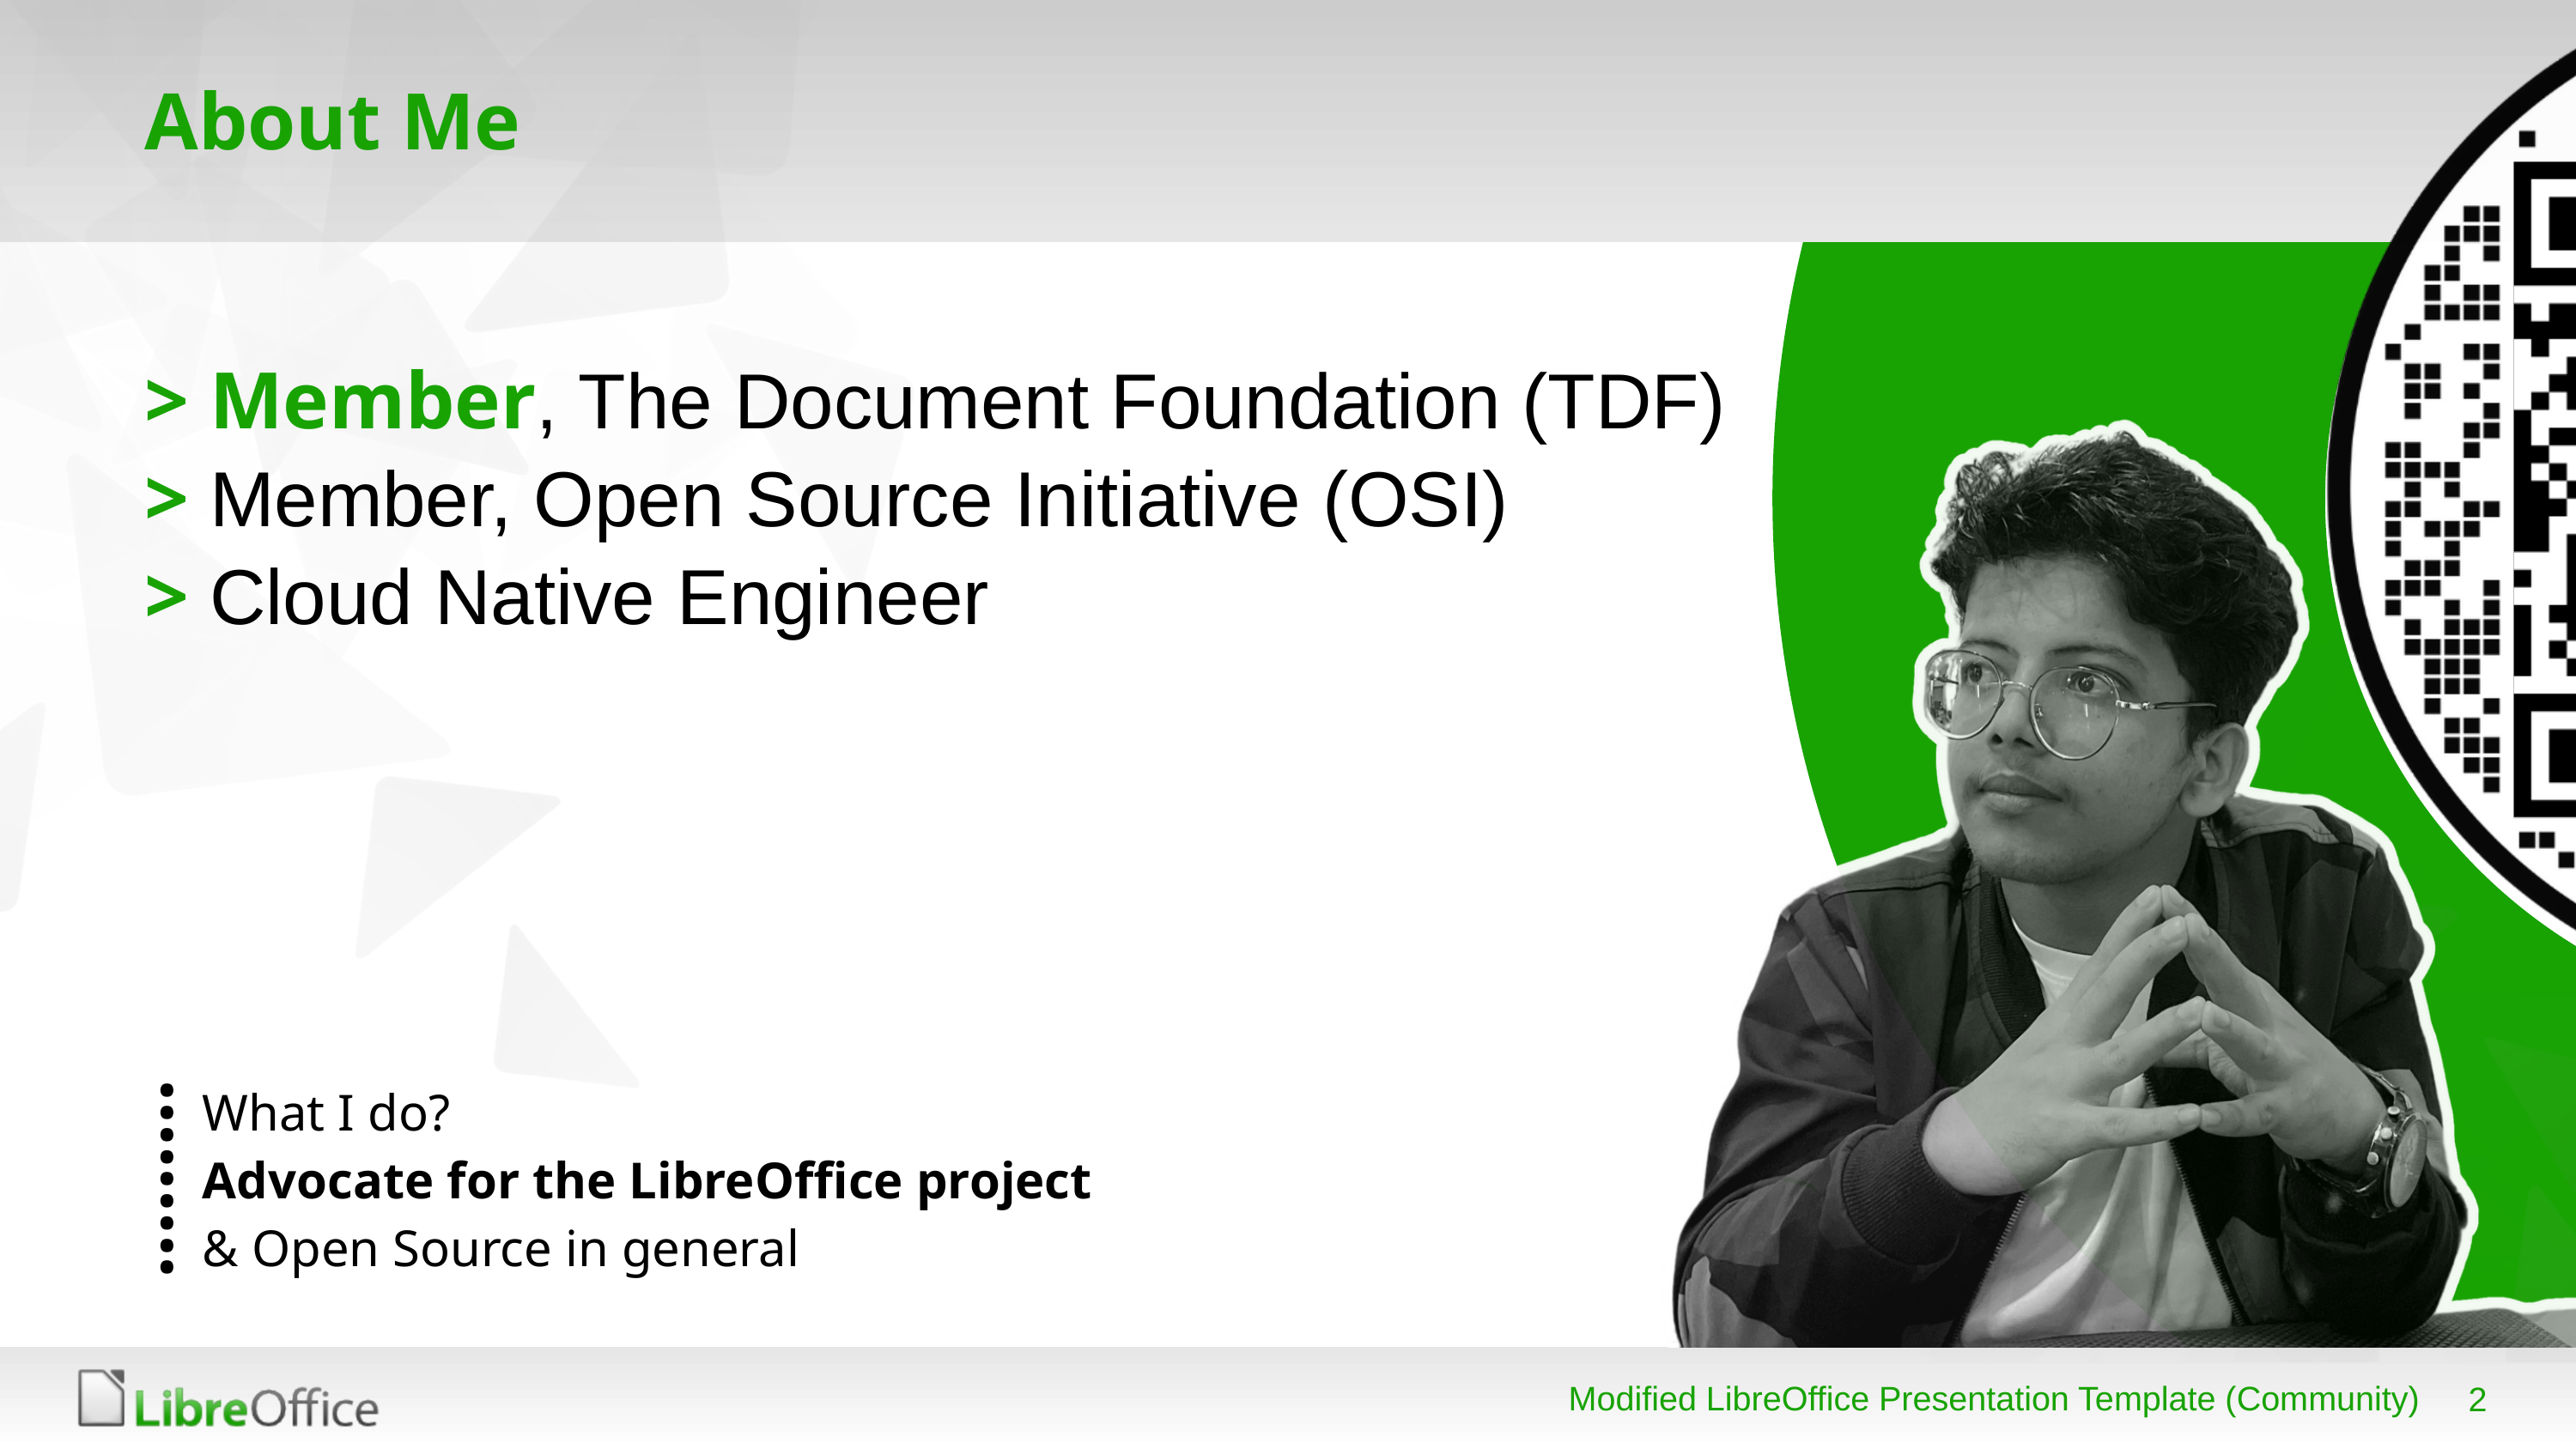

About Me
> Member, The Document Foundation (TDF)
> Member, Open Source Initiative (OSI)
> Cloud Native Engineer
What I do?
Advocate for the LibreOffice project
& Open Source in general
.……..
Modified LibreOffice Presentation Template (Community)
2